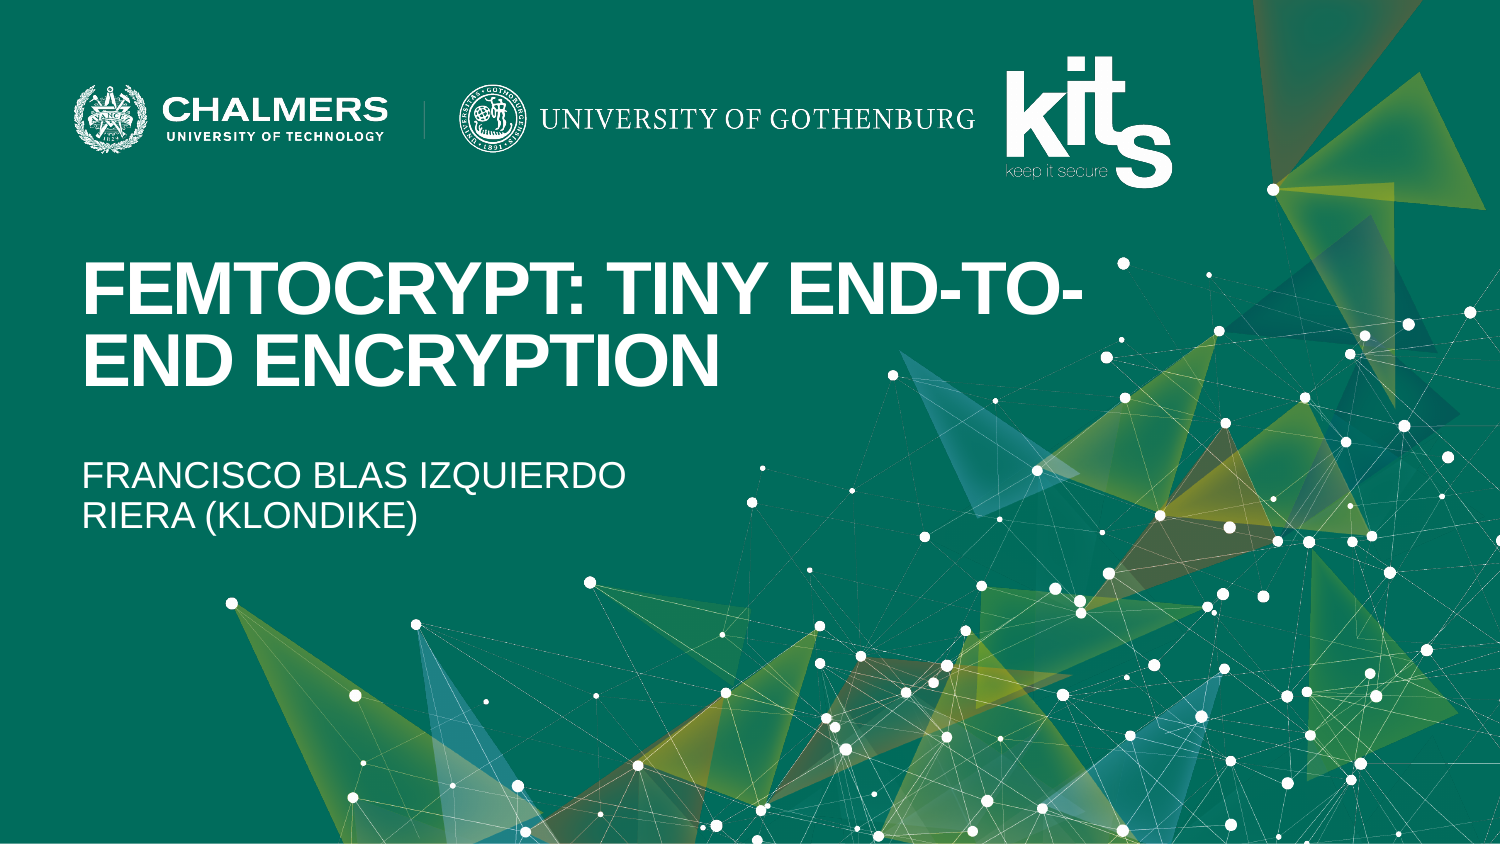

# Femtocrypt: Tiny End-To-End Encryption
Francisco BLAS Izquierdo
Riera (klondike)